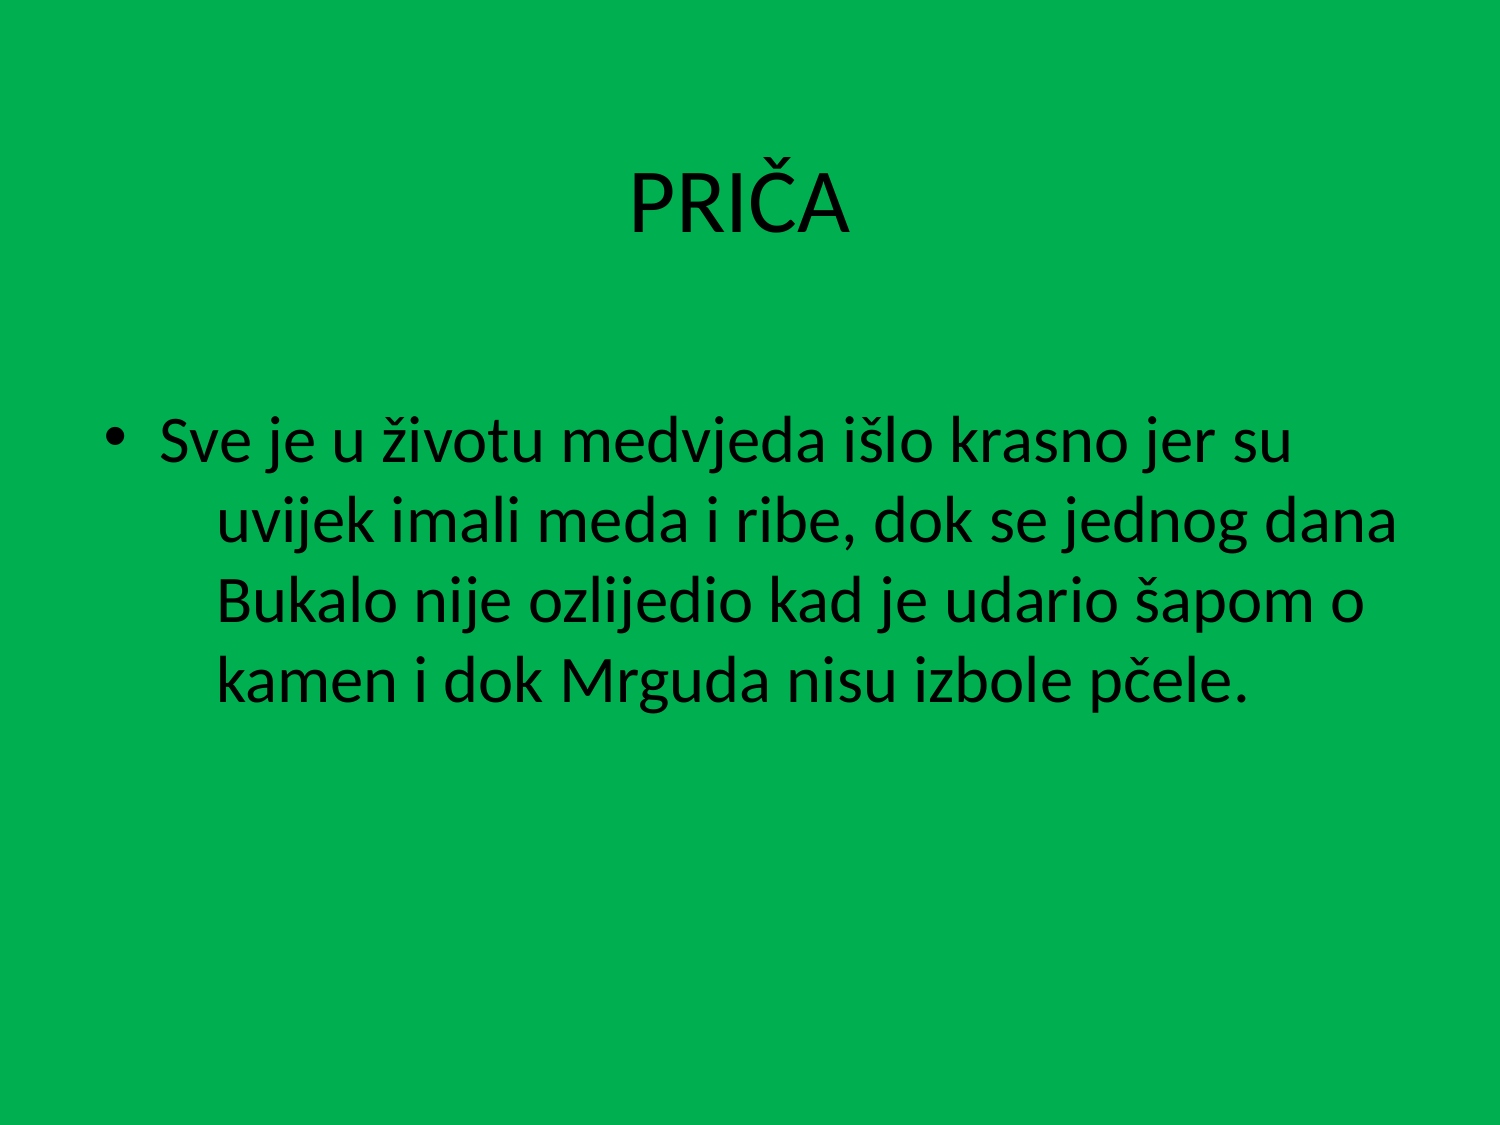

# PRIČA
Sve je u životu medvjeda išlo krasno jer su uvijek imali meda i ribe, dok se jednog dana Bukalo nije ozlijedio kad je udario šapom o kamen i dok Mrguda nisu izbole pčele.